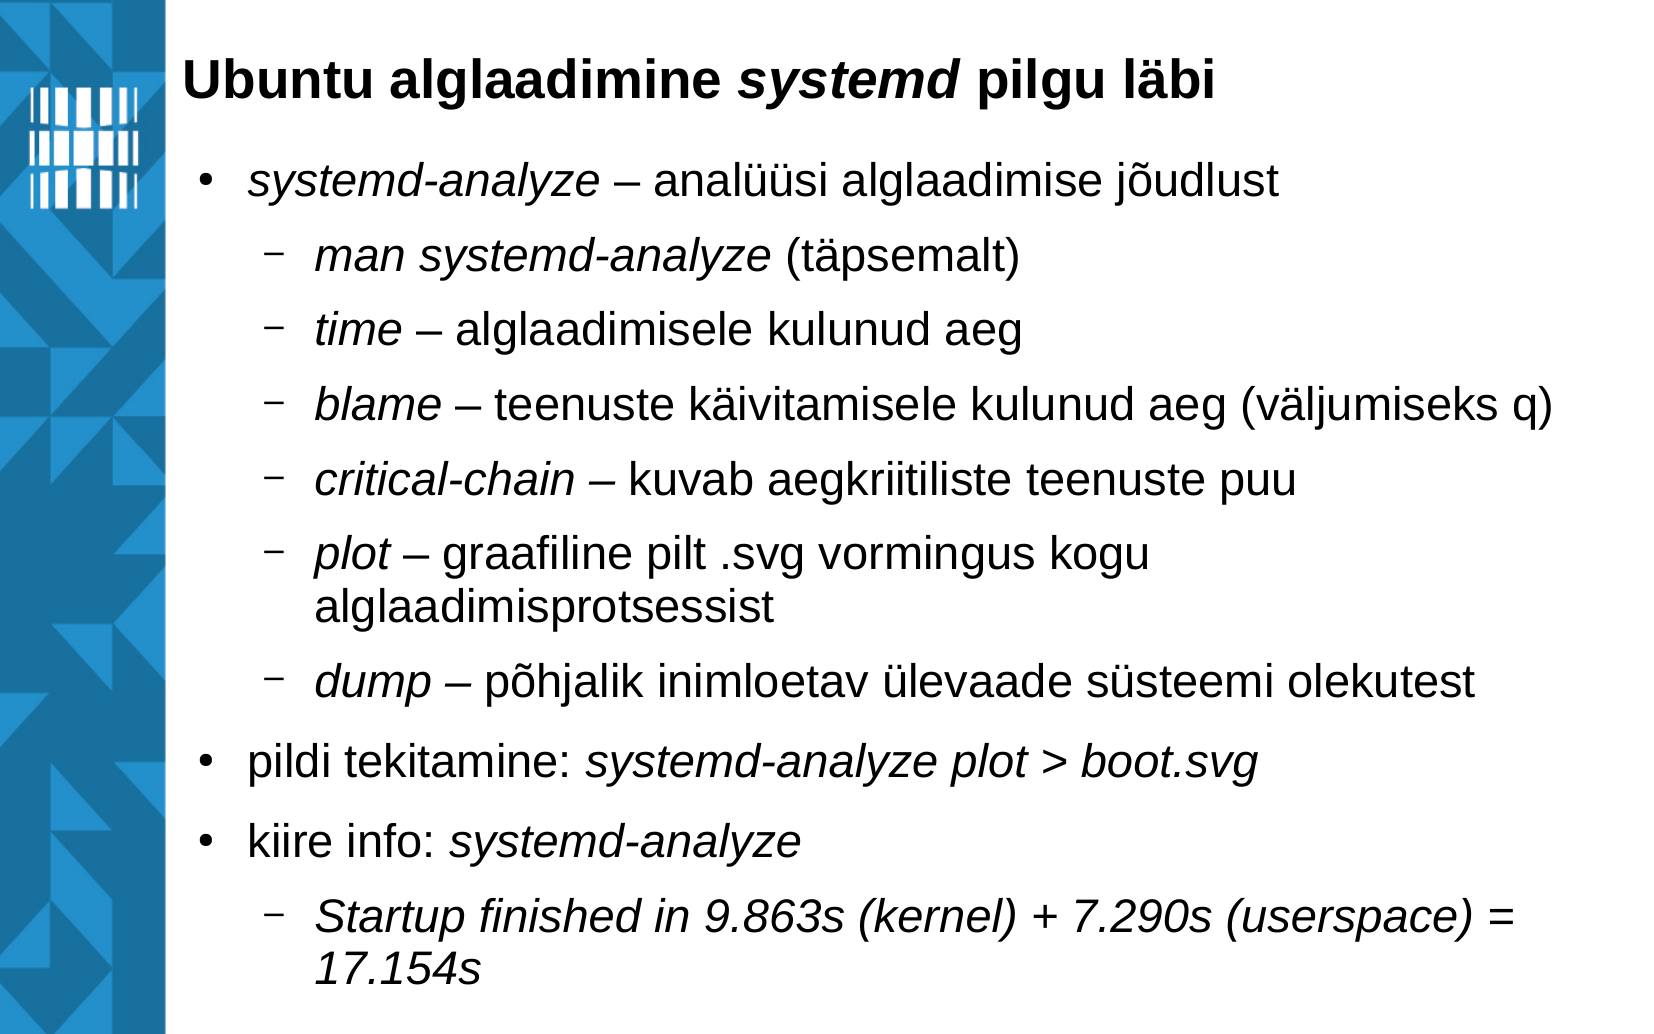

# Ubuntu alglaadimine systemd pilgu läbi
systemd-analyze – analüüsi alglaadimise jõudlust
man systemd-analyze (täpsemalt)
time – alglaadimisele kulunud aeg
blame – teenuste käivitamisele kulunud aeg (väljumiseks q)
critical-chain – kuvab aegkriitiliste teenuste puu
plot – graafiline pilt .svg vormingus kogu alglaadimisprotsessist
dump – põhjalik inimloetav ülevaade süsteemi olekutest
pildi tekitamine: systemd-analyze plot > boot.svg
kiire info: systemd-analyze
Startup finished in 9.863s (kernel) + 7.290s (userspace) = 17.154s